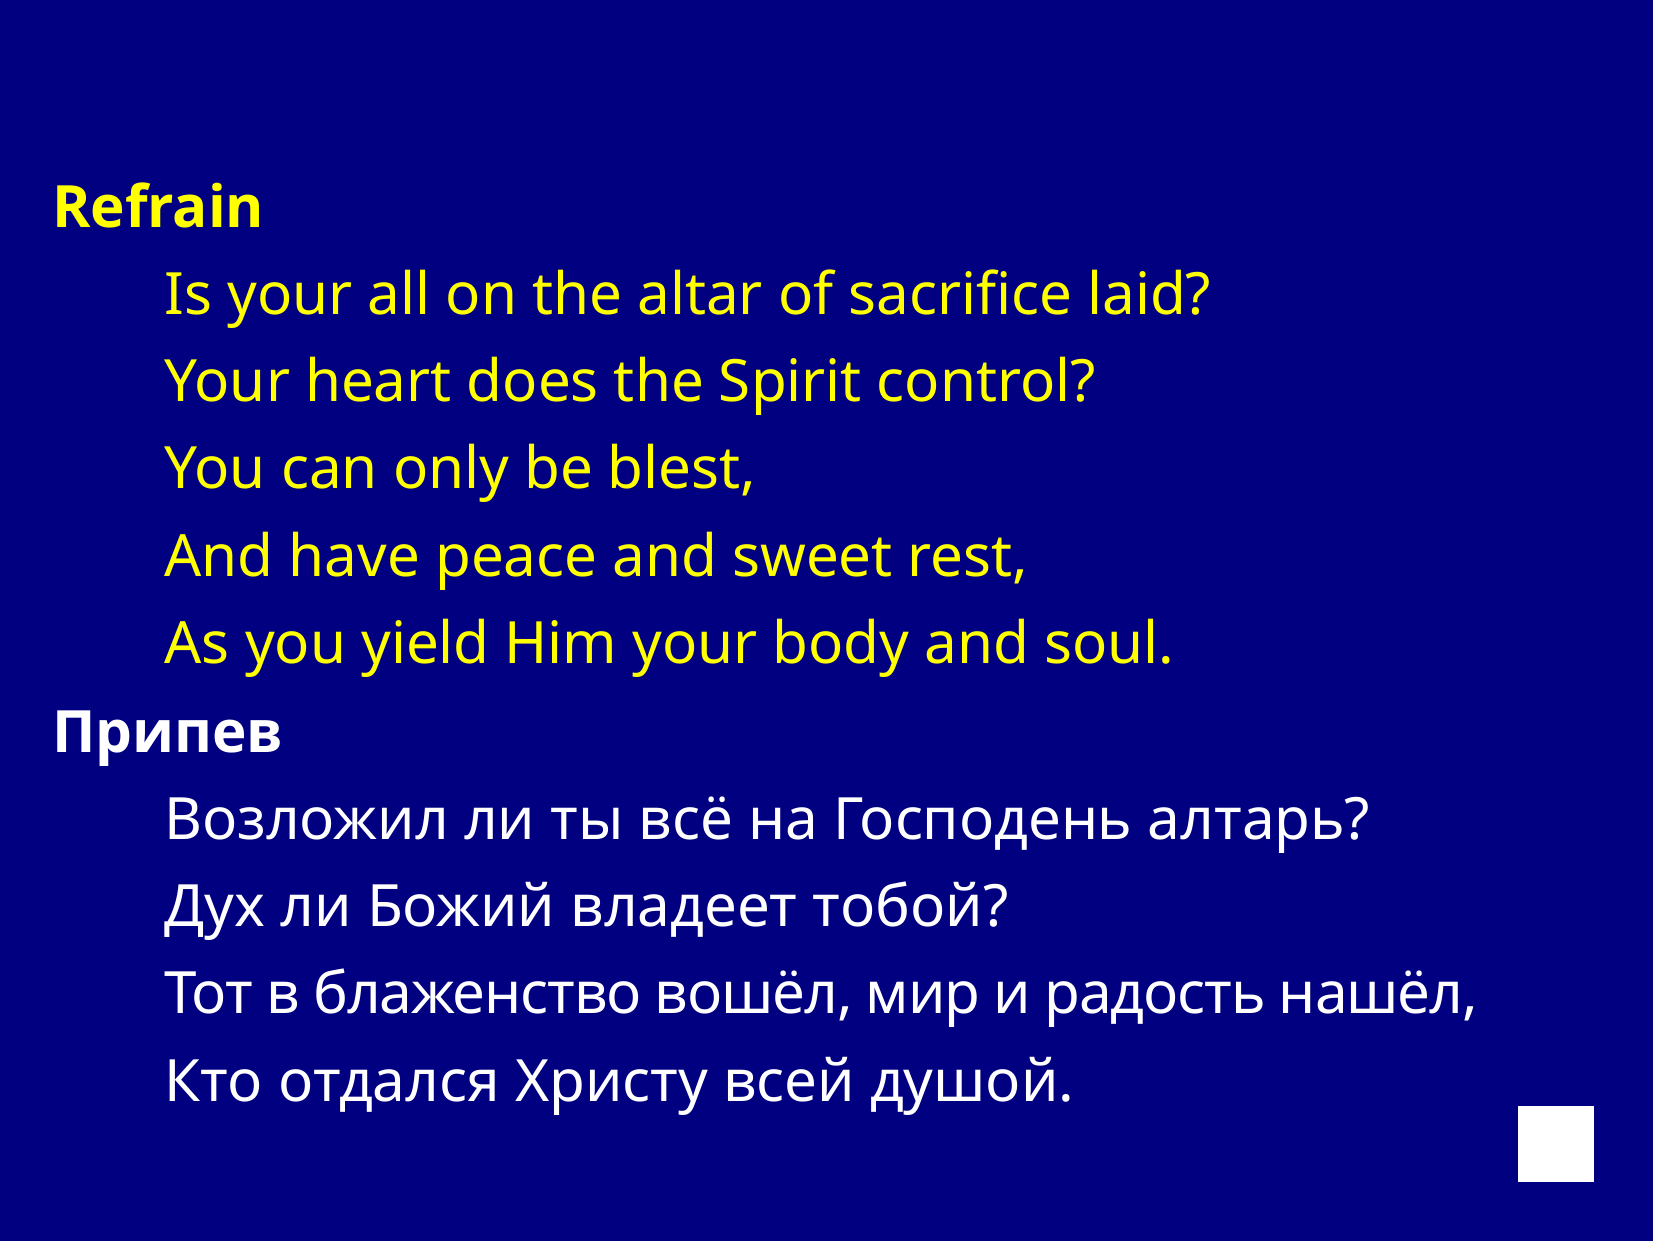

Refrain
	Is your all on the altar of sacrifice laid?
	Your heart does the Spirit control?
	You can only be blest,
	And have peace and sweet rest,
	As you yield Him your body and soul.
Припев
	Возложил ли ты всё на Господень алтарь?
	Дух ли Божий владеет тобой?
	Тот в блаженство вошёл, мир и радость нашёл,
	Кто отдался Христу всей душой.